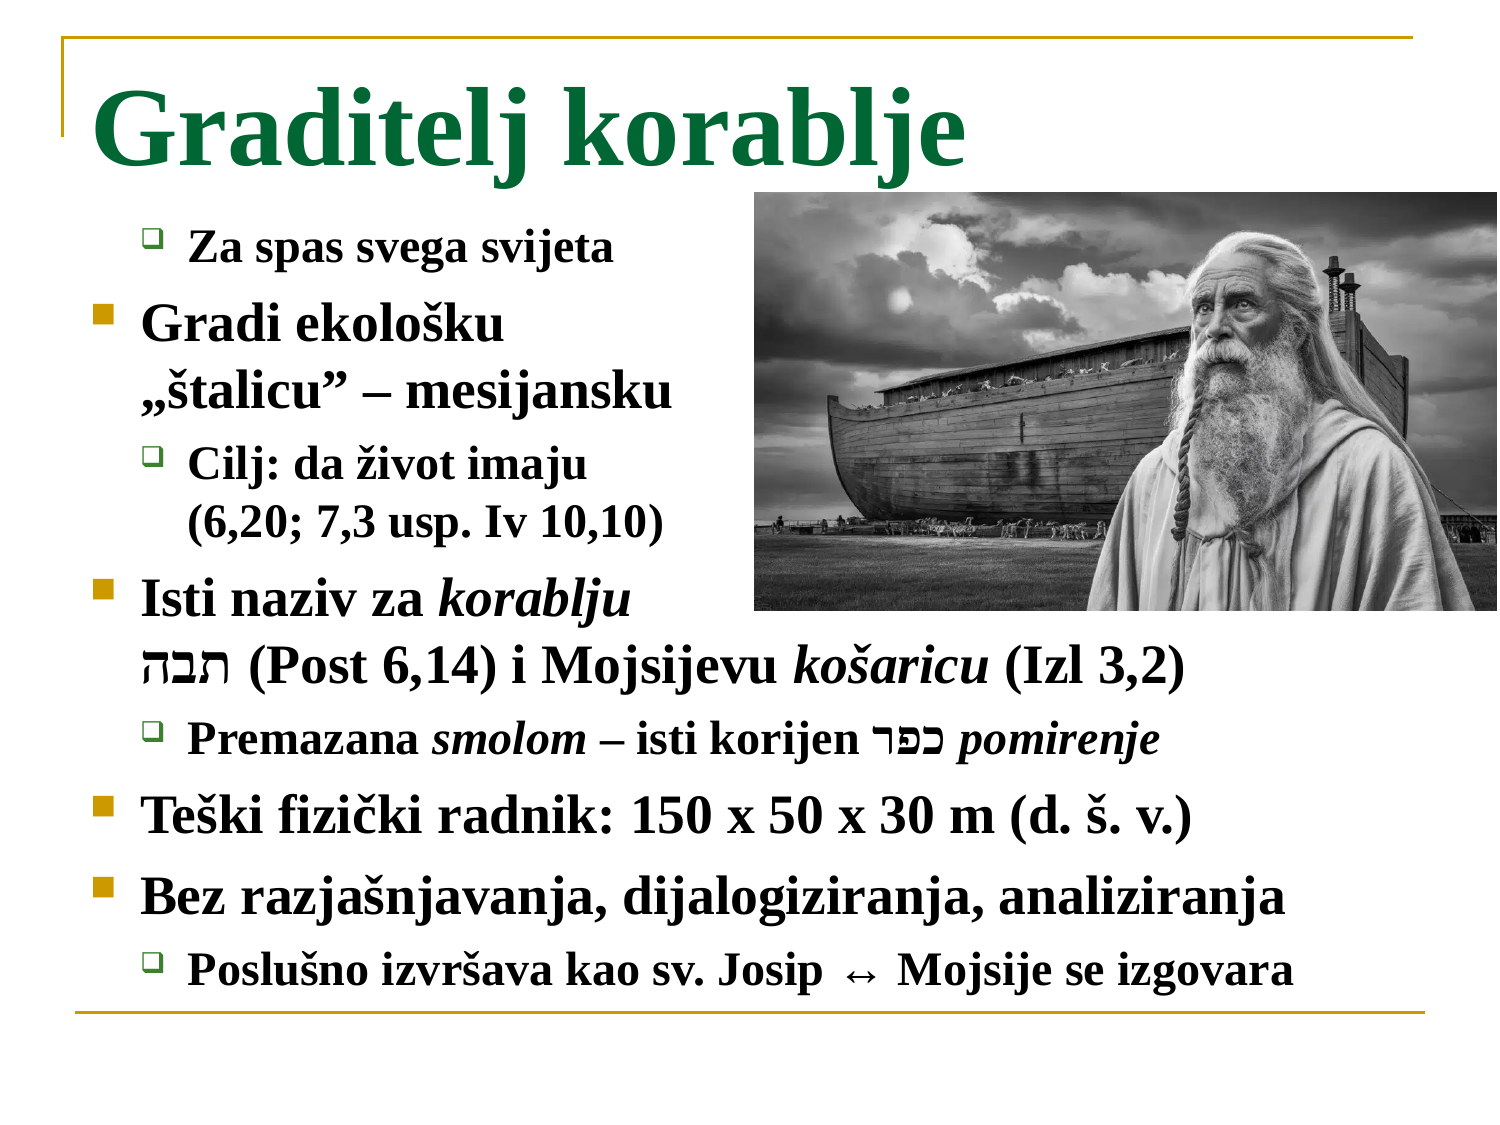

# Graditelj korablje
Za spas svega svijeta
Gradi ekološku
„štalicu” – mesijansku
Cilj: da život imaju
(6,20; 7,3 usp. Iv 10,10)
Isti naziv za korablju
תבה (Post 6,14) i Mojsijevu košaricu (Izl 3,2)
Premazana smolom – isti korijen כפר pomirenje
Teški fizički radnik: 150 x 50 x 30 m (d. š. v.)
Bez razjašnjavanja, dijalogiziranja, analiziranja
Poslušno izvršava kao sv. Josip ↔ Mojsije se izgovara